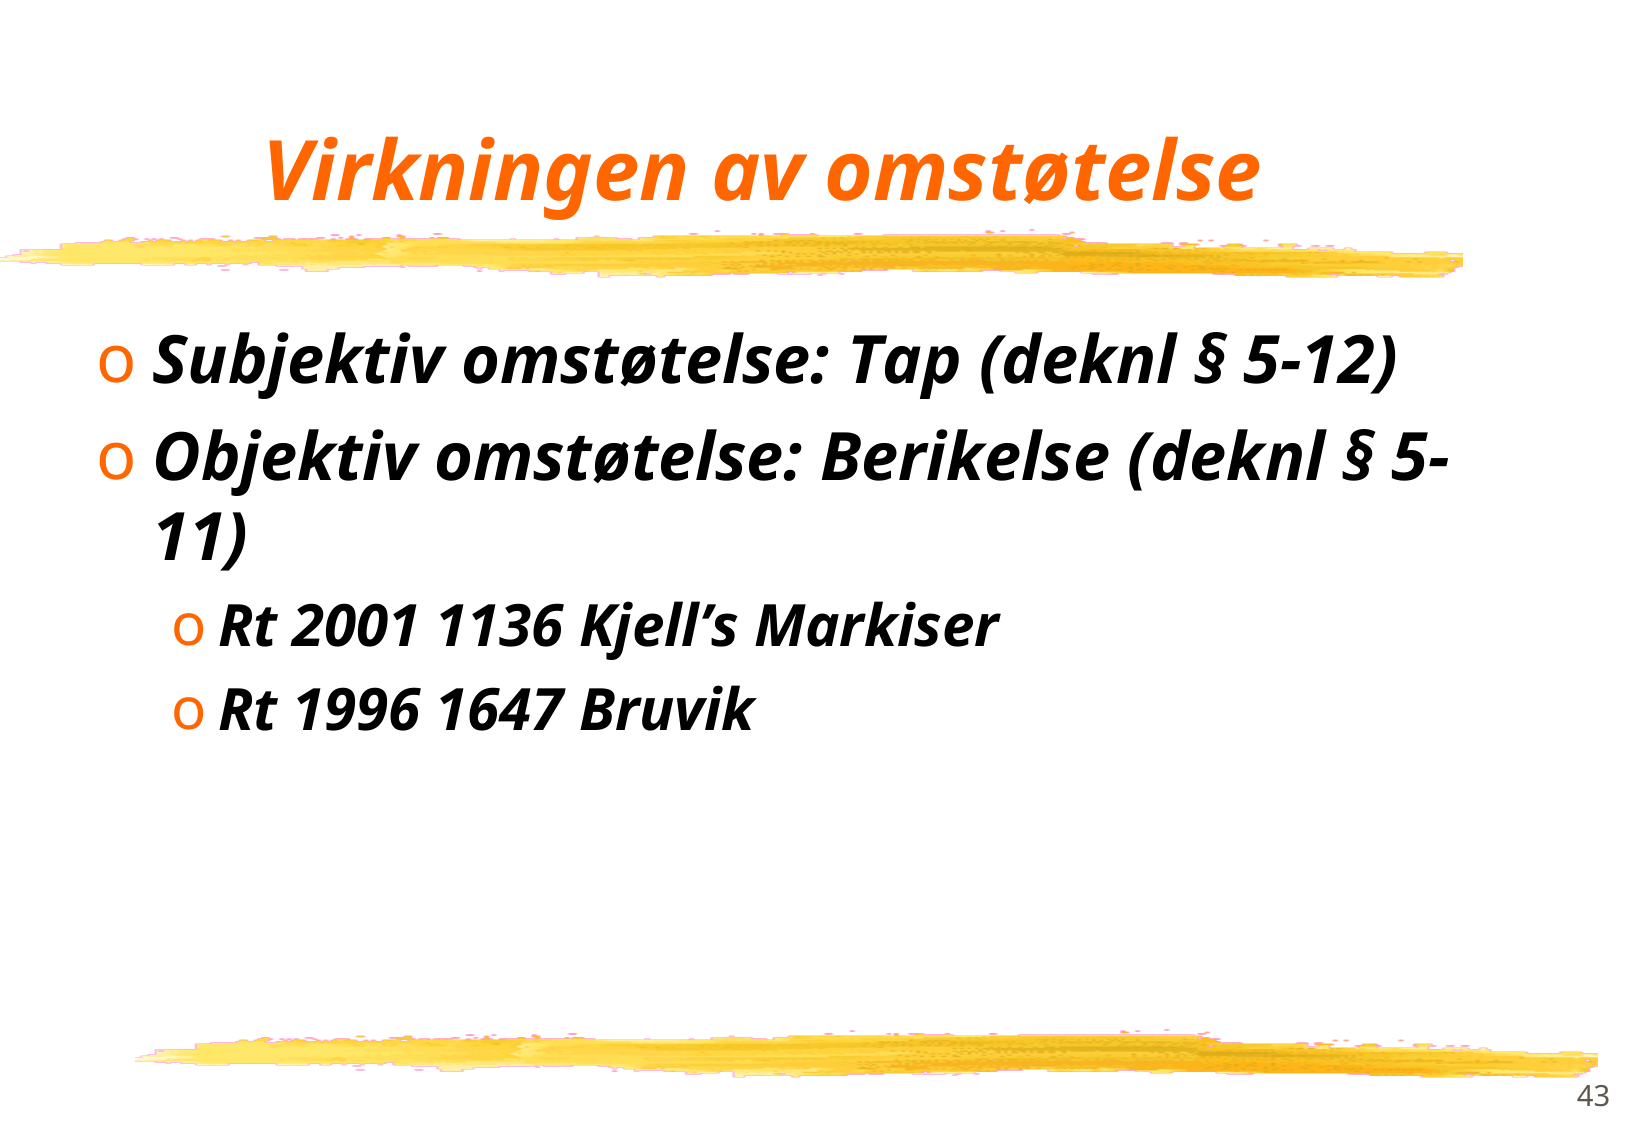

# Virkningen av omstøtelse
Subjektiv omstøtelse: Tap (deknl § 5-12)
Objektiv omstøtelse: Berikelse (deknl § 5-11)
Rt 2001 1136 Kjell’s Markiser
Rt 1996 1647 Bruvik